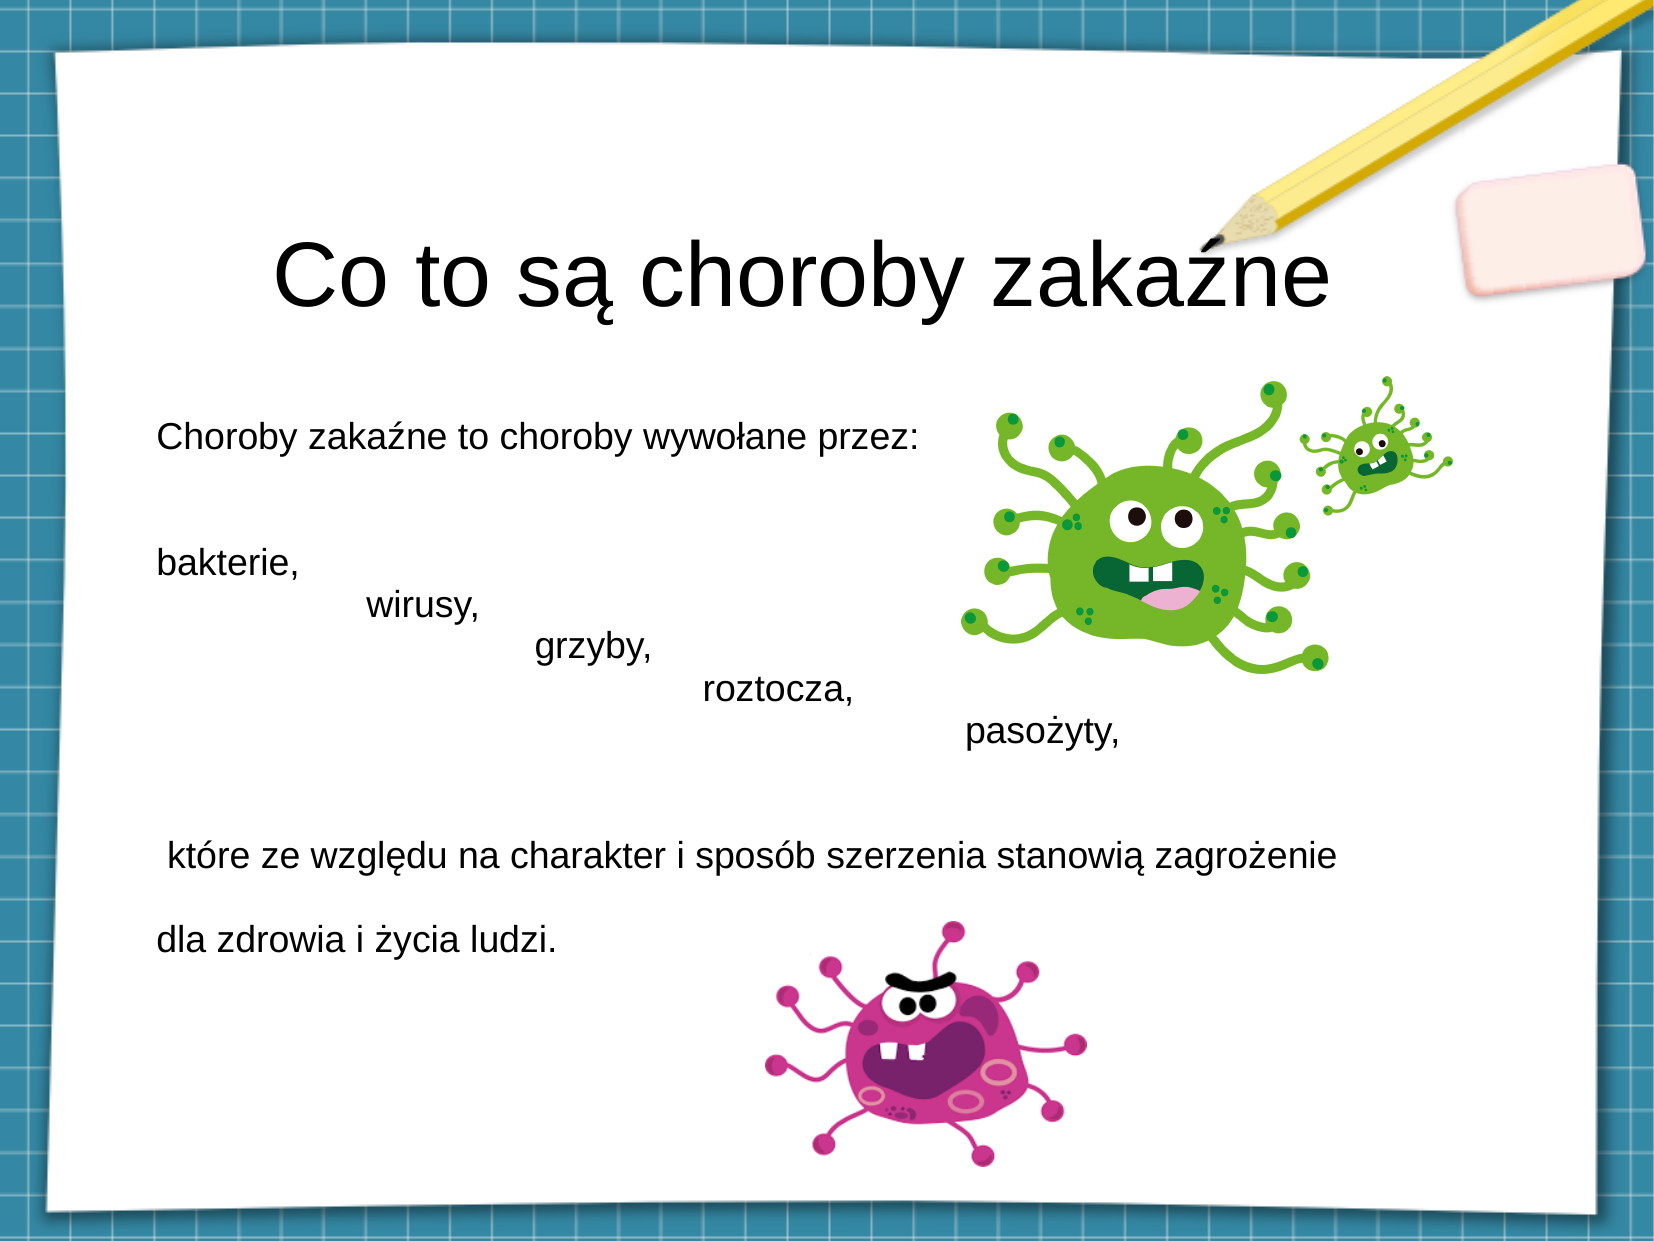

# Co to są choroby zakaźne
Choroby zakaźne to choroby wywołane przez:
bakterie,
 wirusy,
 grzyby,
 roztocza,
 pasożyty,
 które ze względu na charakter i sposób szerzenia stanowią zagrożenie
dla zdrowia i życia ludzi.